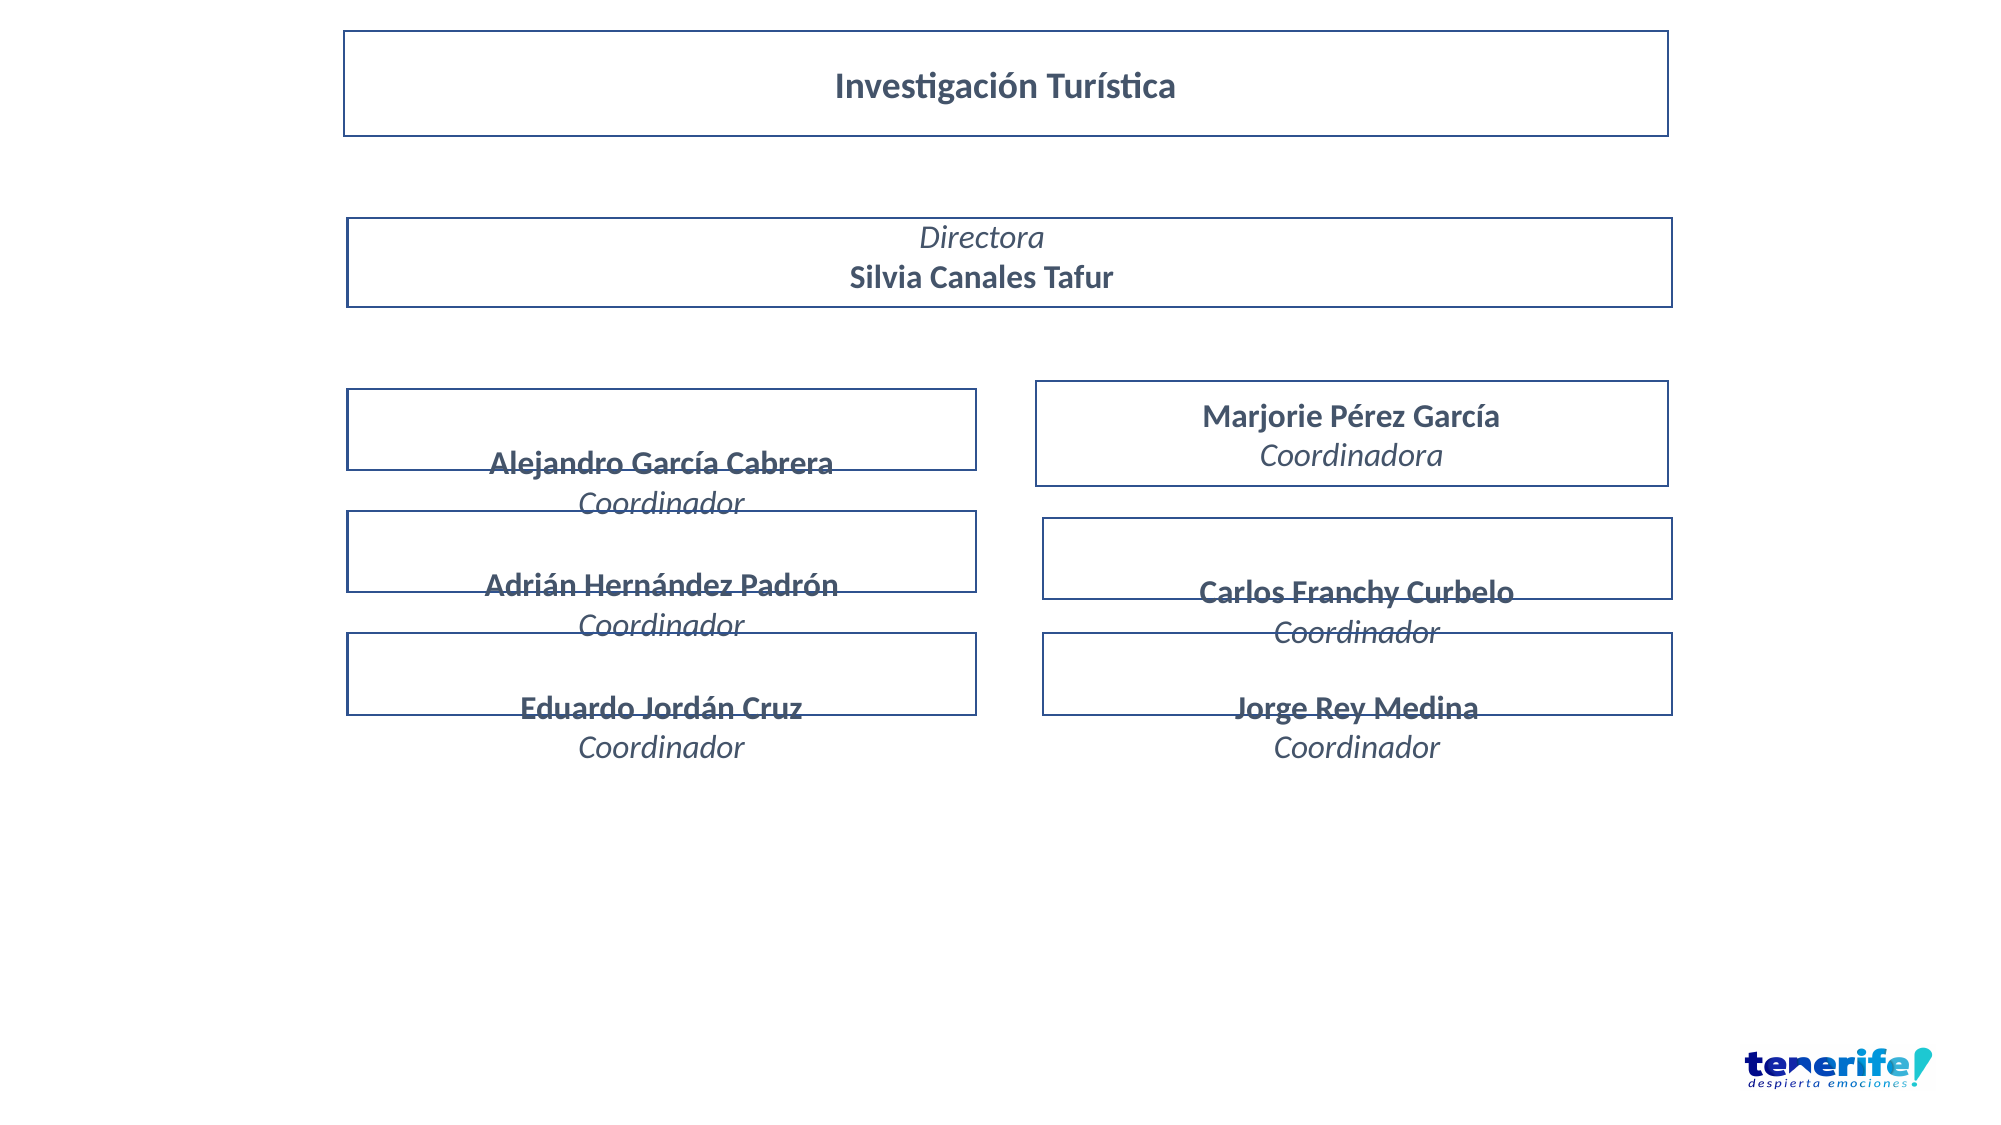

Investigación Turística
Directora
Silvia Canales Tafur
Marjorie Pérez García
Coordinadora
Alejandro García Cabrera
Coordinador
Adrián Hernández Padrón
Coordinador
Carlos Franchy Curbelo
Coordinador
Eduardo Jordán Cruz
Coordinador
Jorge Rey Medina
Coordinador